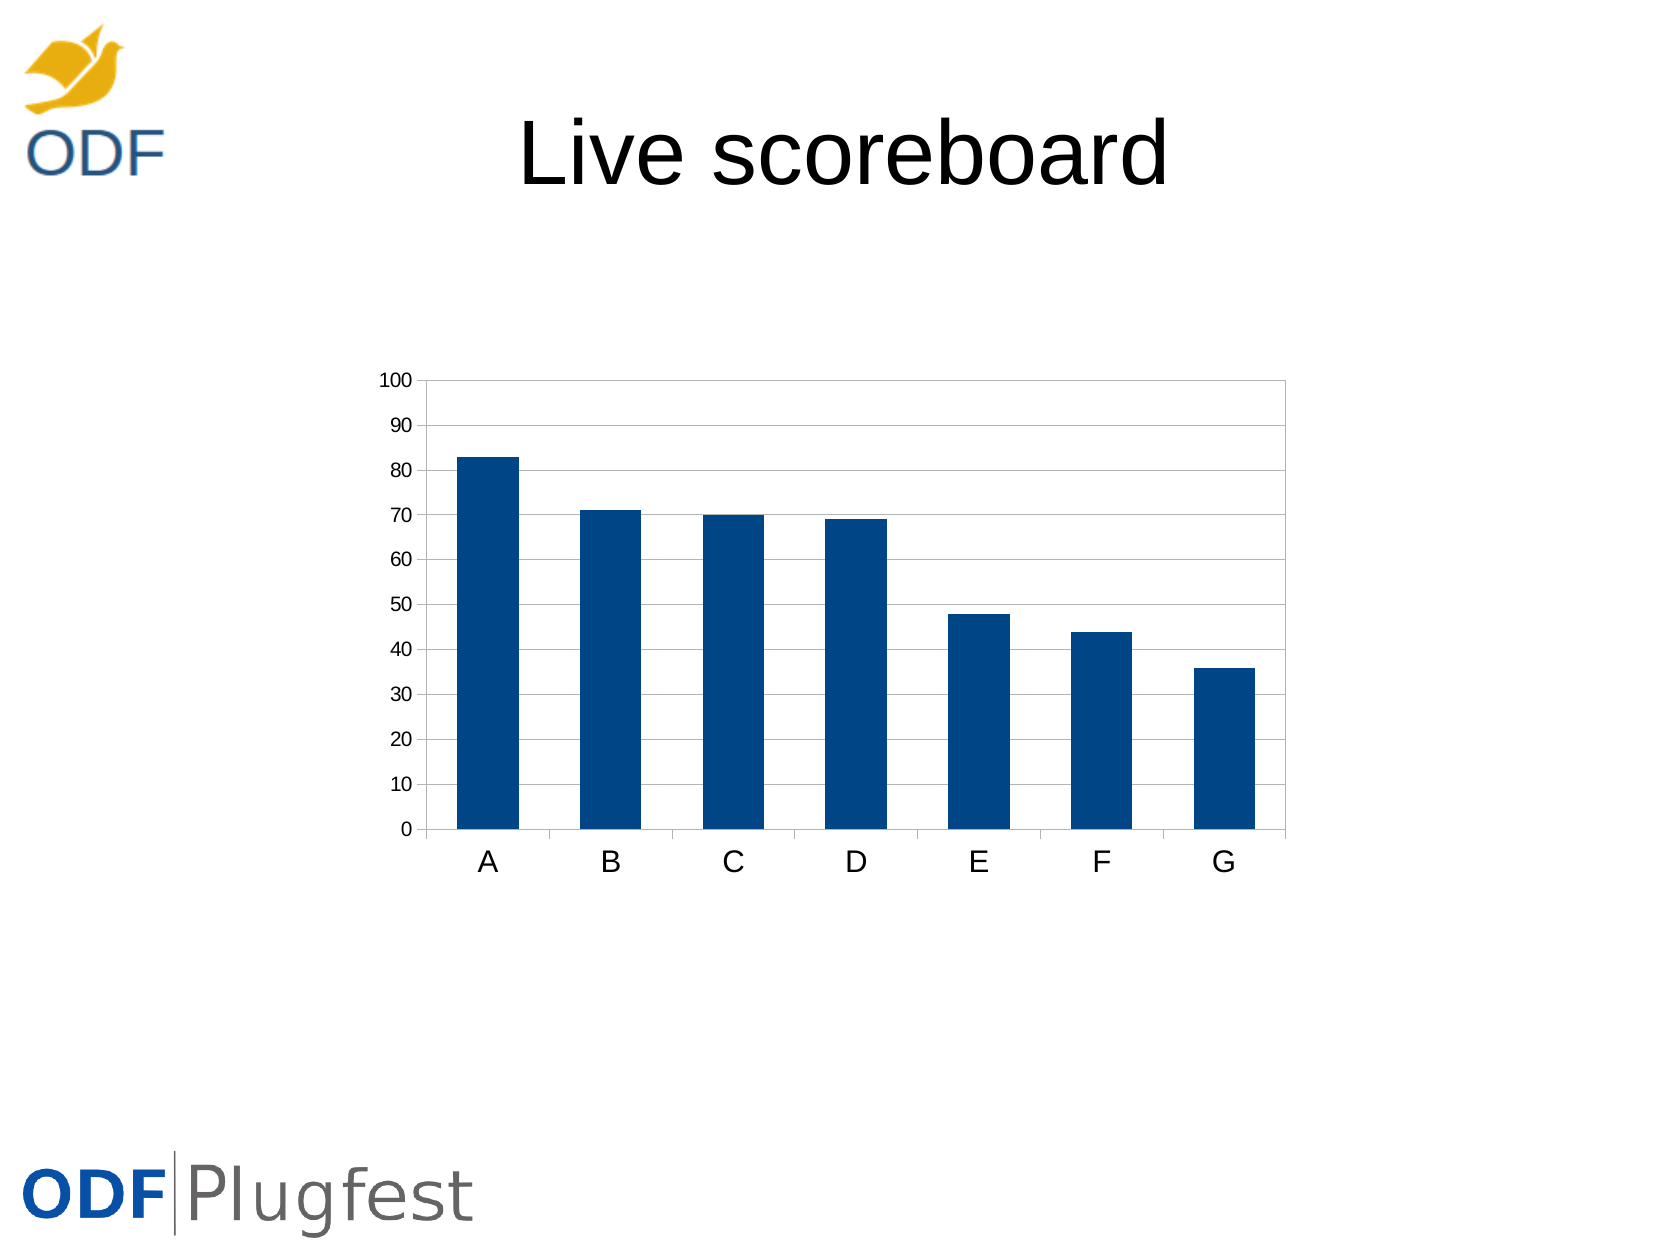

# Live scoreboard
### Chart
| Category | Row 3 |
|---|---|
| A | 83.0 |
| B | 71.0 |
| C | 70.0 |
| D | 69.0 |
| E | 48.0 |
| F | 44.0 |
| G | 36.0 |